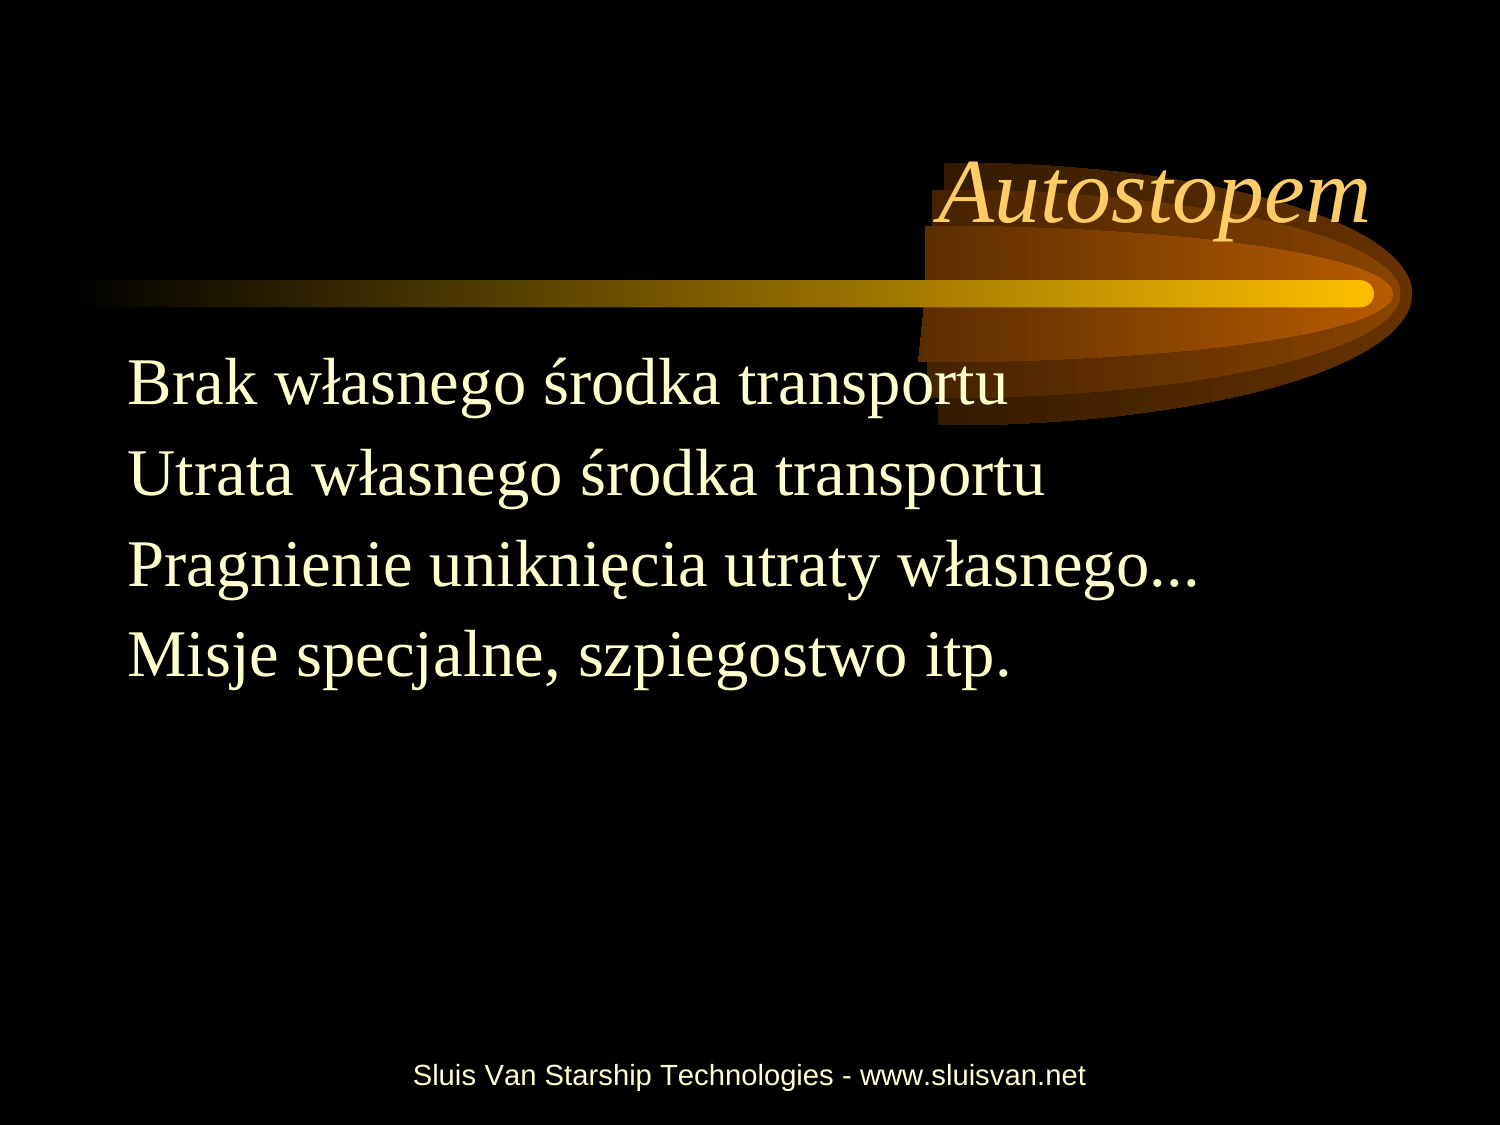

# Autostopem
Brak własnego środka transportu
Utrata własnego środka transportu
Pragnienie uniknięcia utraty własnego...
Misje specjalne, szpiegostwo itp.
Sluis Van Starship Technologies - www.sluisvan.net